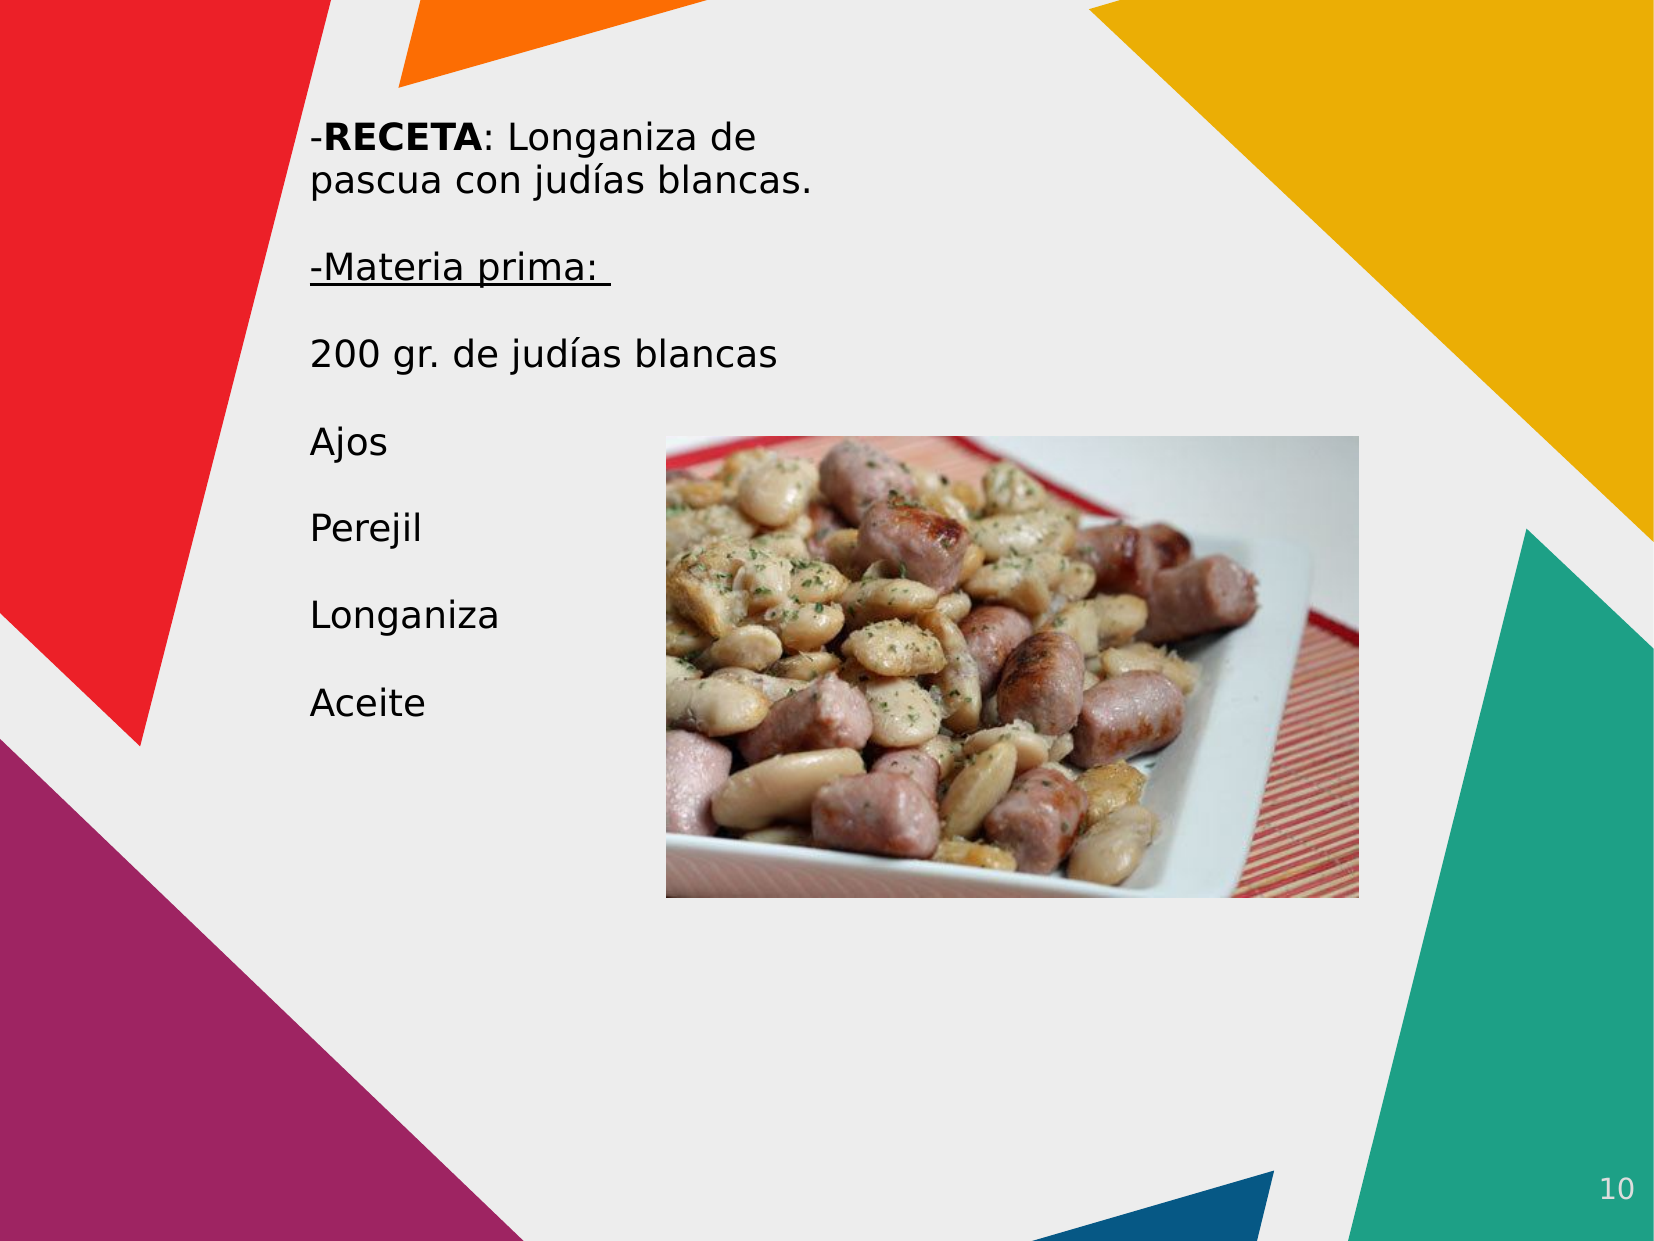

-RECETA: Longaniza de pascua con judías blancas.
-Materia prima:
200 gr. de judías blancas
Ajos
Perejil
Longaniza
Aceite
10